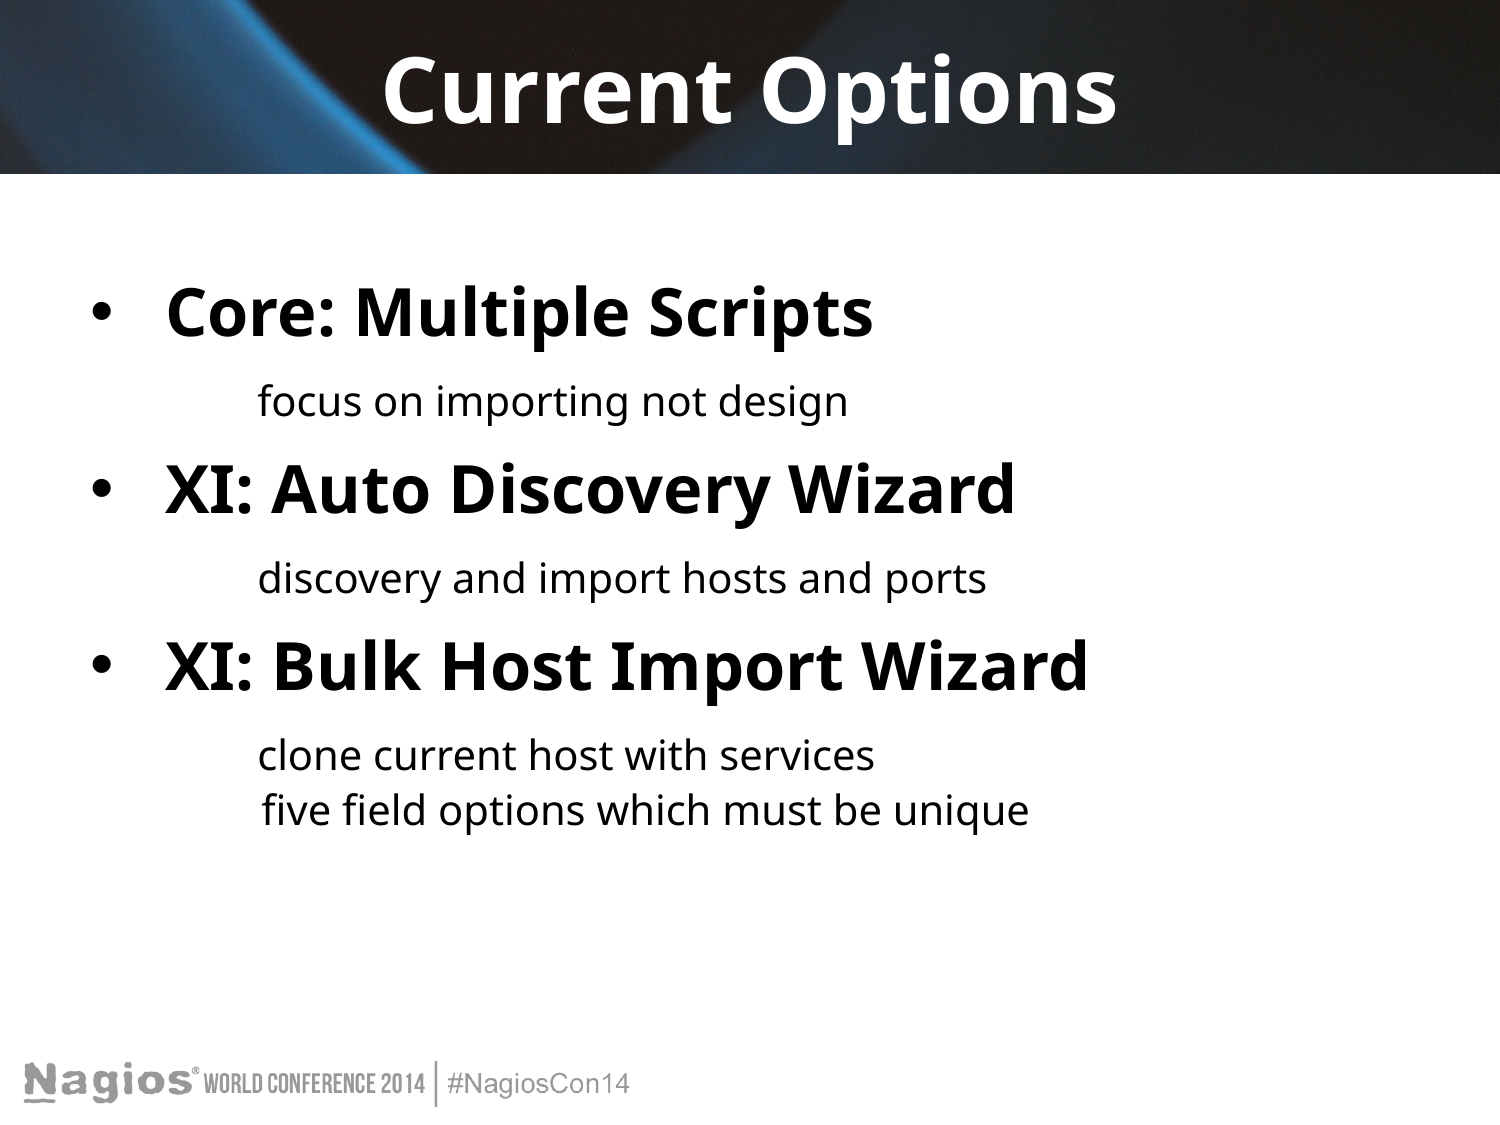

# Current Options
Core: Multiple Scripts
 focus on importing not design
XI: Auto Discovery Wizard
 discovery and import hosts and ports
XI: Bulk Host Import Wizard
 clone current host with services
 five field options which must be unique